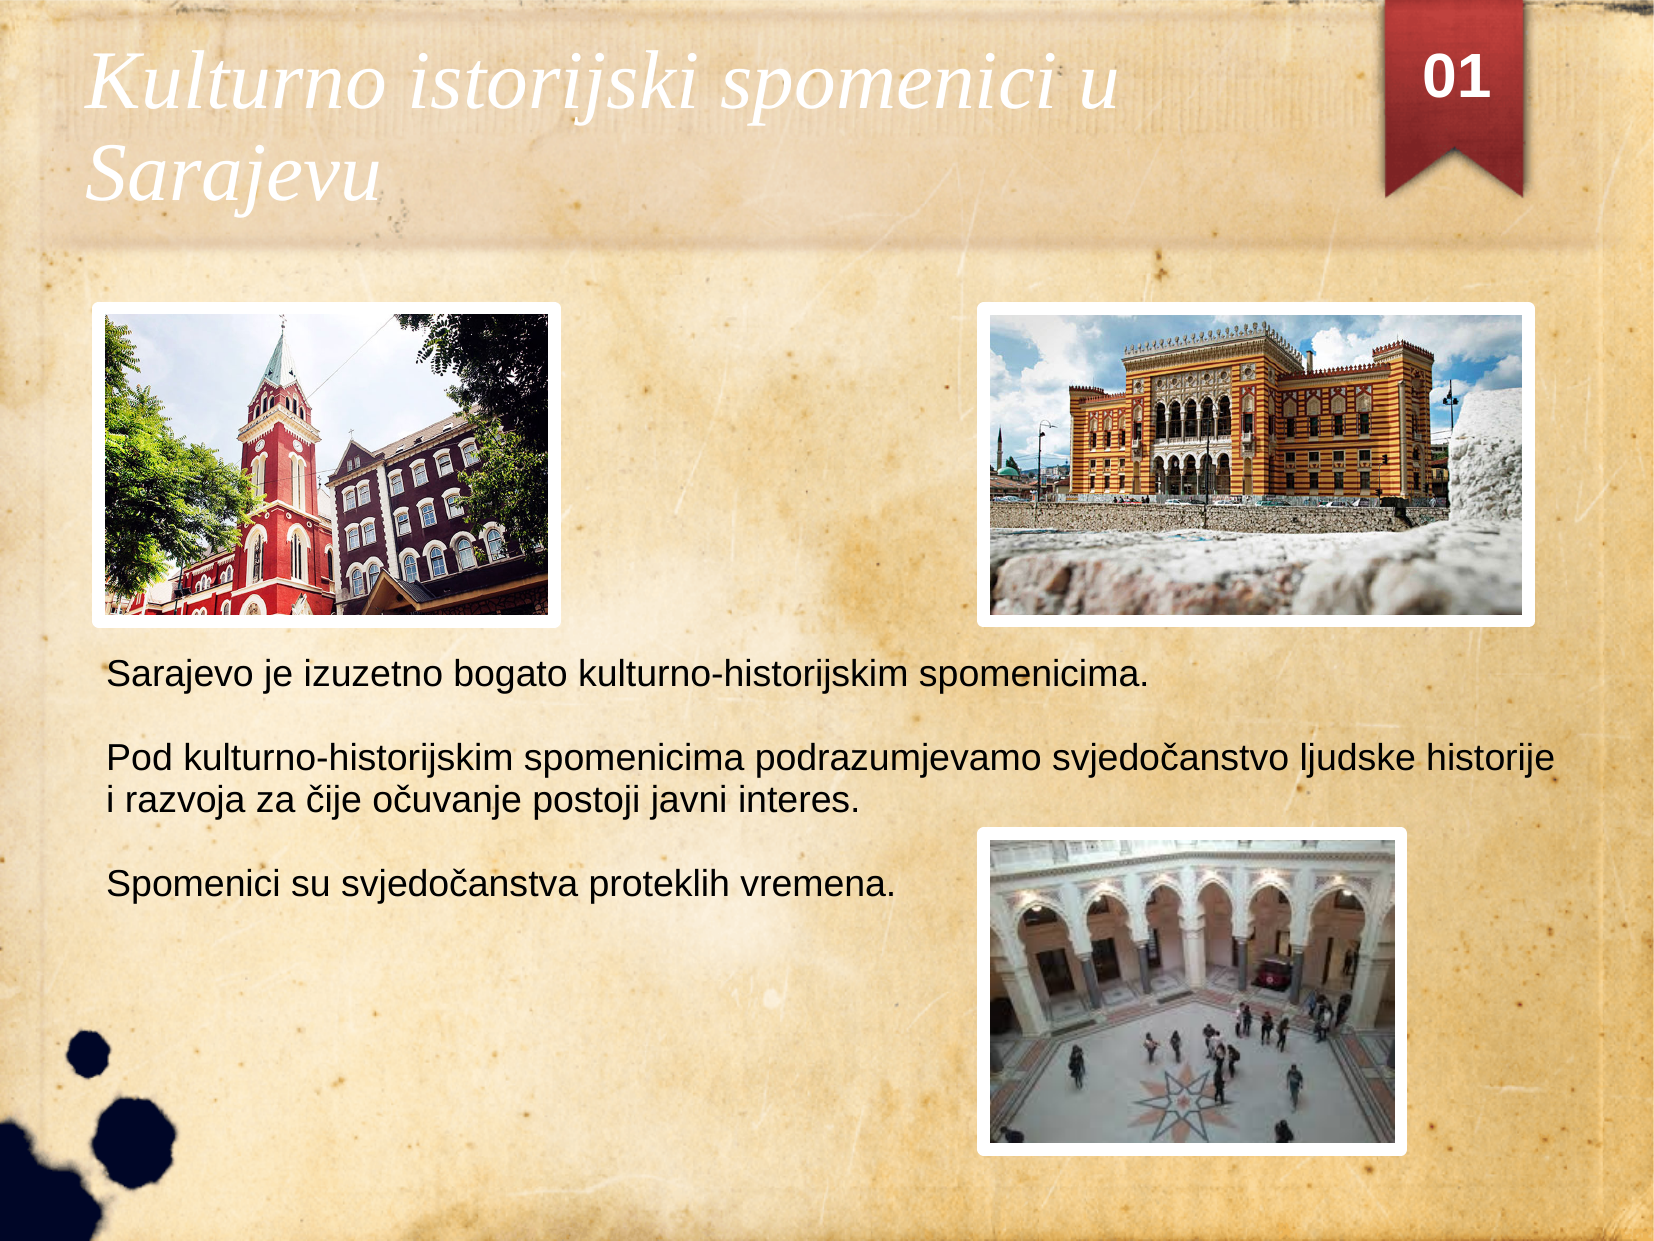

01
# Kulturno istorijski spomenici u Sarajevu
Sarajevo je izuzetno bogato kulturno-historijskim spomenicima.
Pod kulturno-historijskim spomenicima podrazumjevamo svjedočanstvo ljudske historije i razvoja za čije očuvanje postoji javni interes.
Spomenici su svjedočanstva proteklih vremena.